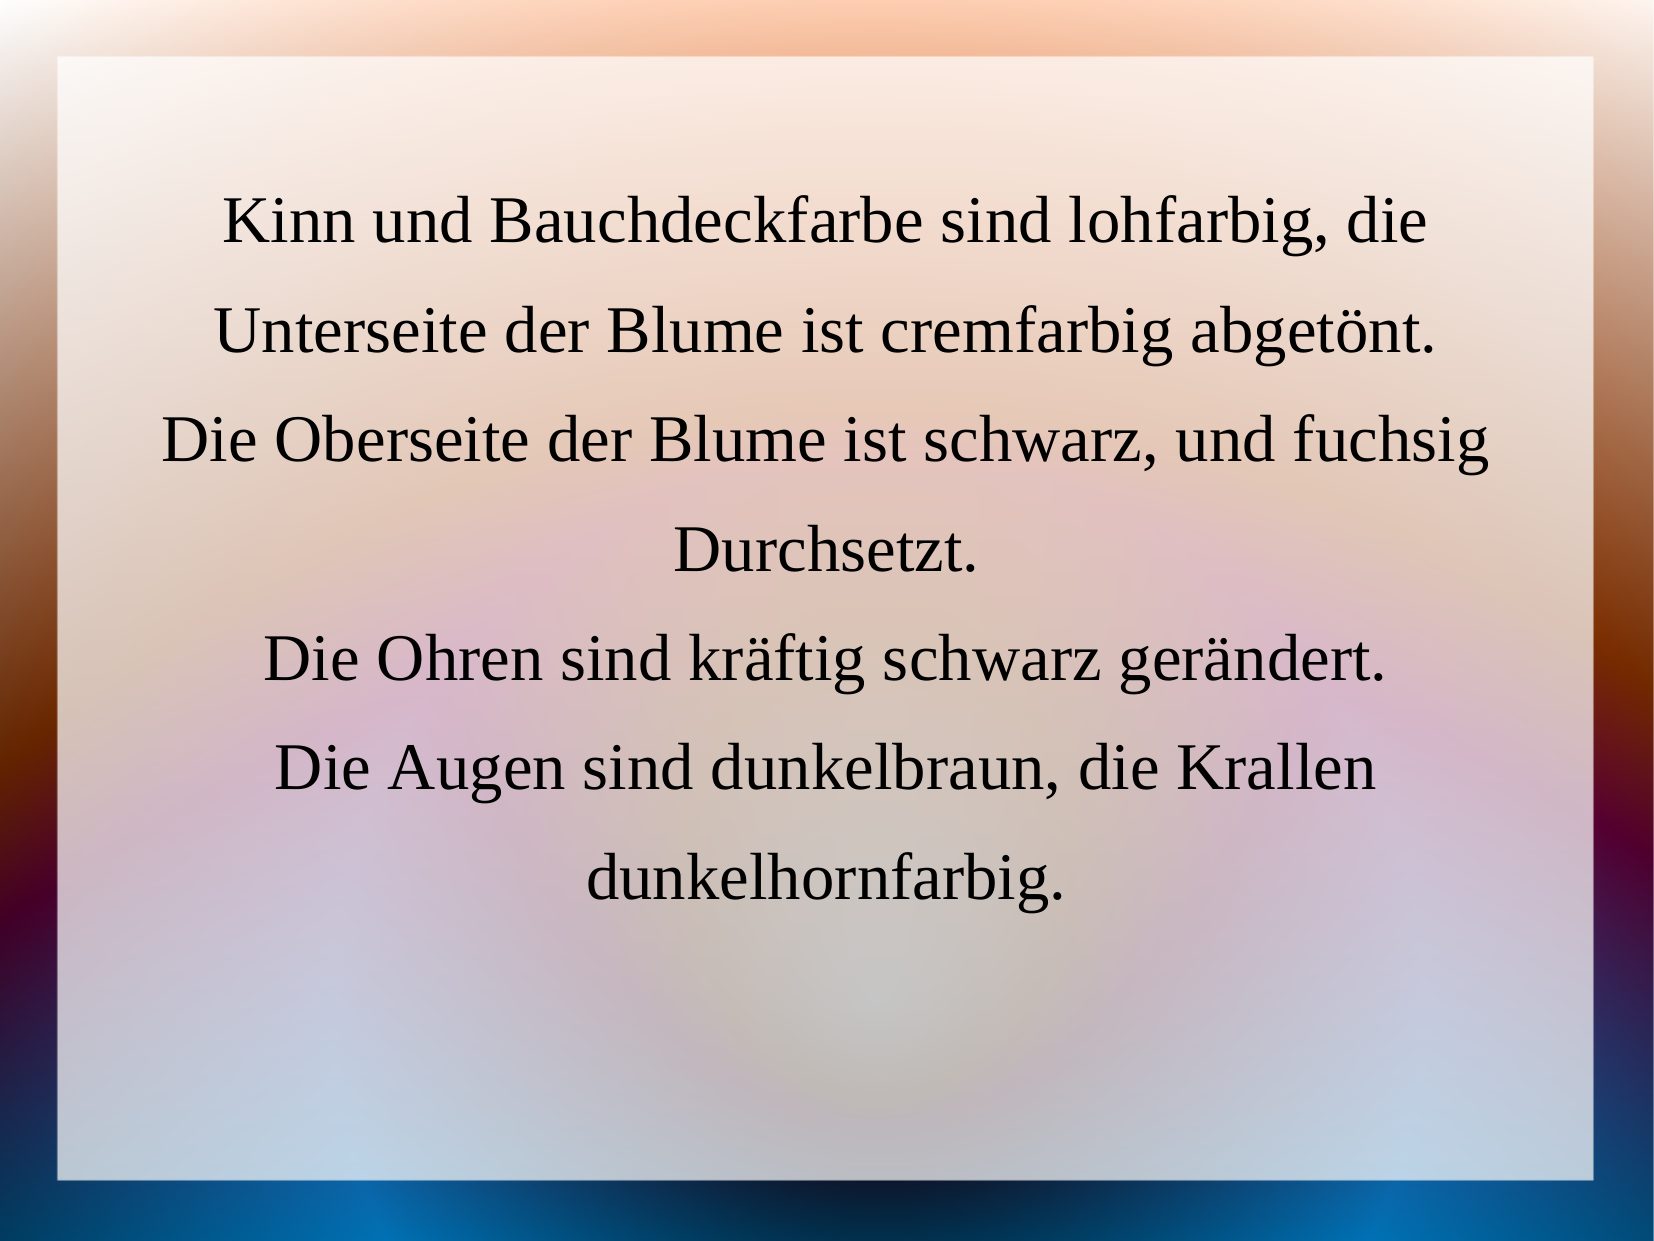

# Kinn und Bauchdeckfarbe sind lohfarbig, die
Unterseite der Blume ist cremfarbig abgetönt.
Die Oberseite der Blume ist schwarz, und fuchsig
Durchsetzt.
Die Ohren sind kräftig schwarz gerändert.
Die Augen sind dunkelbraun, die Krallen
dunkelhornfarbig.